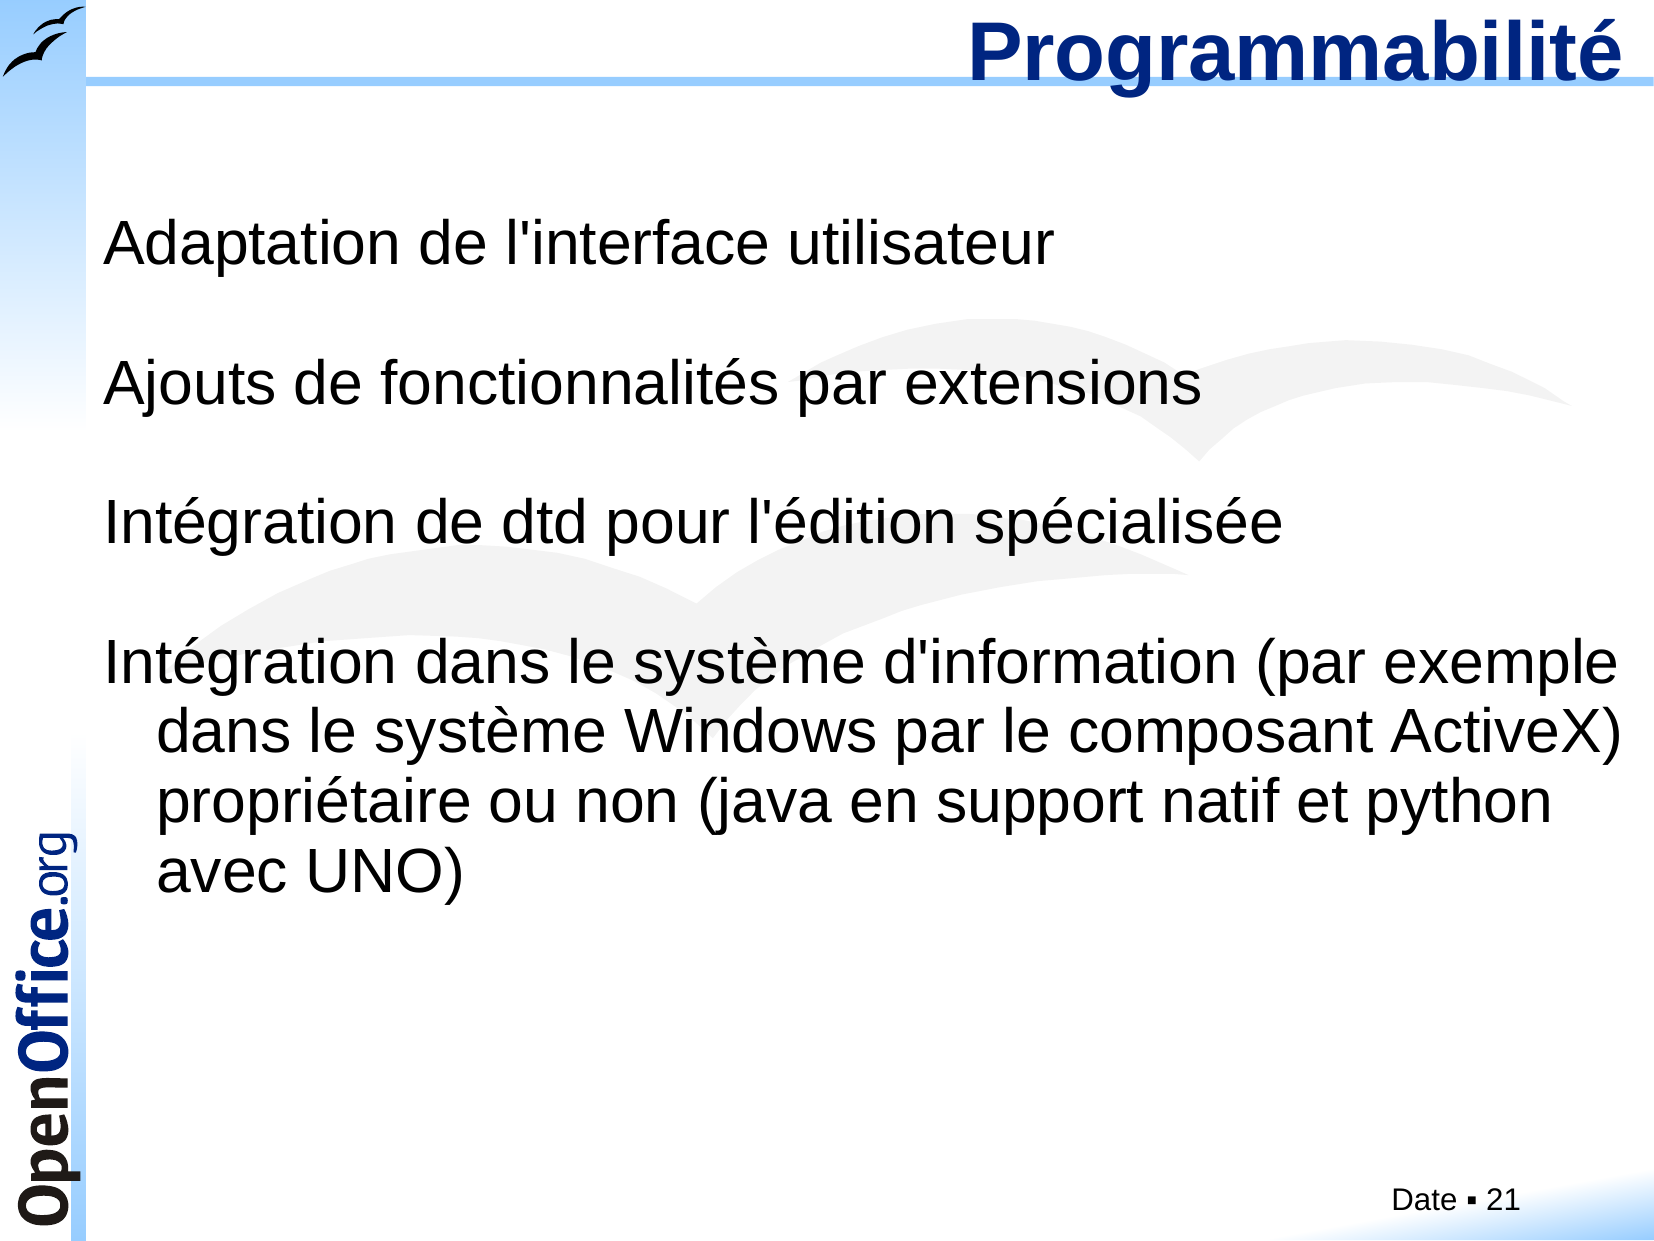

# Programmabilité
Adaptation de l'interface utilisateur
Ajouts de fonctionnalités par extensions
Intégration de dtd pour l'édition spécialisée
Intégration dans le système d'information (par exemple dans le système Windows par le composant ActiveX) propriétaire ou non (java en support natif et python avec UNO)